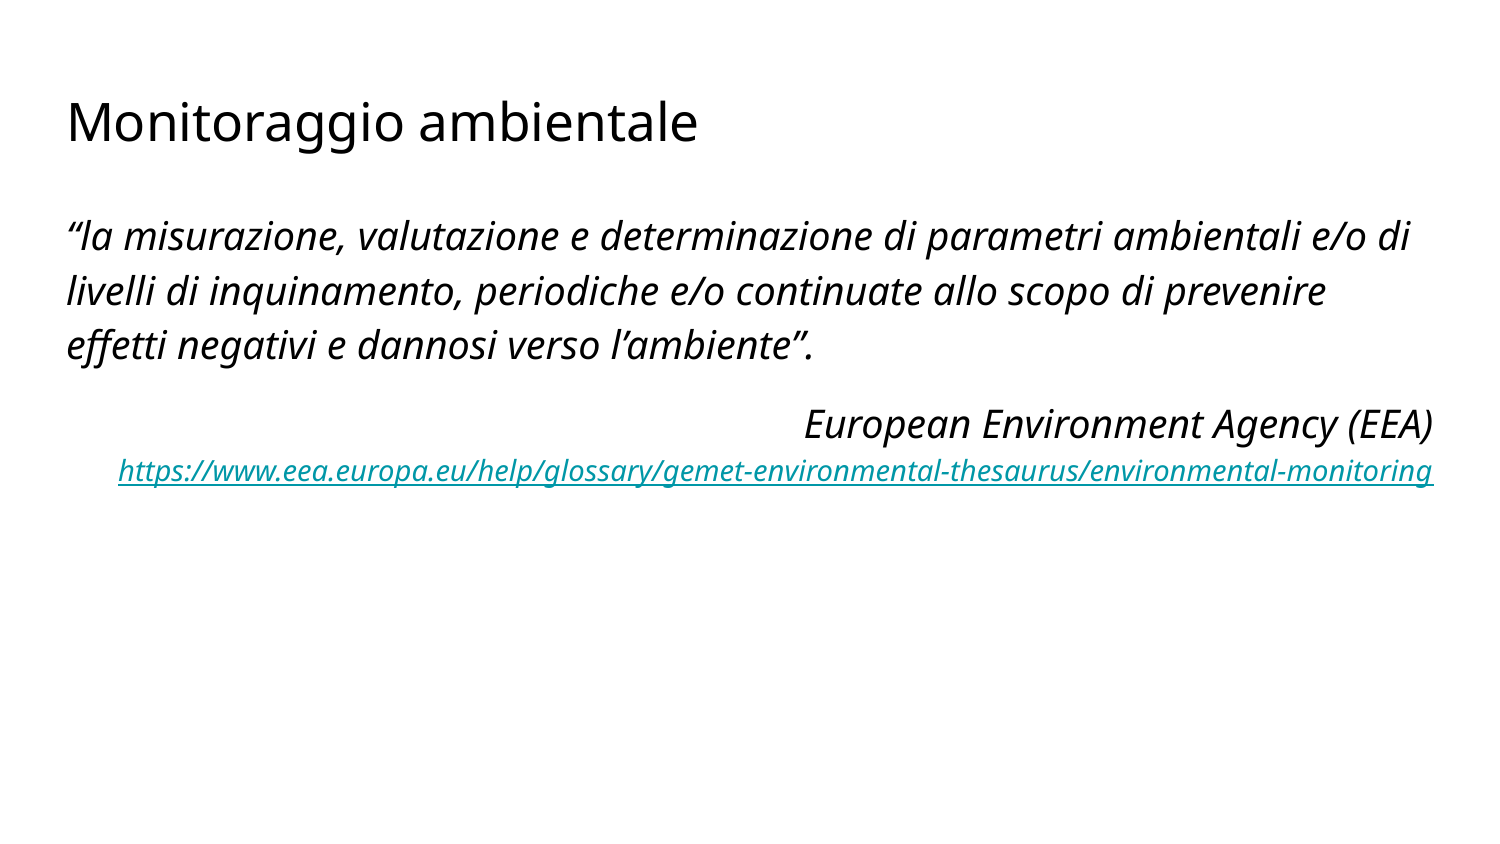

# Monitoraggio ambientale
“la misurazione, valutazione e determinazione di parametri ambientali e/o di livelli di inquinamento, periodiche e/o continuate allo scopo di prevenire effetti negativi e dannosi verso l’ambiente”.
European Environment Agency (EEA)
https://www.eea.europa.eu/help/glossary/gemet-environmental-thesaurus/environmental-monitoring